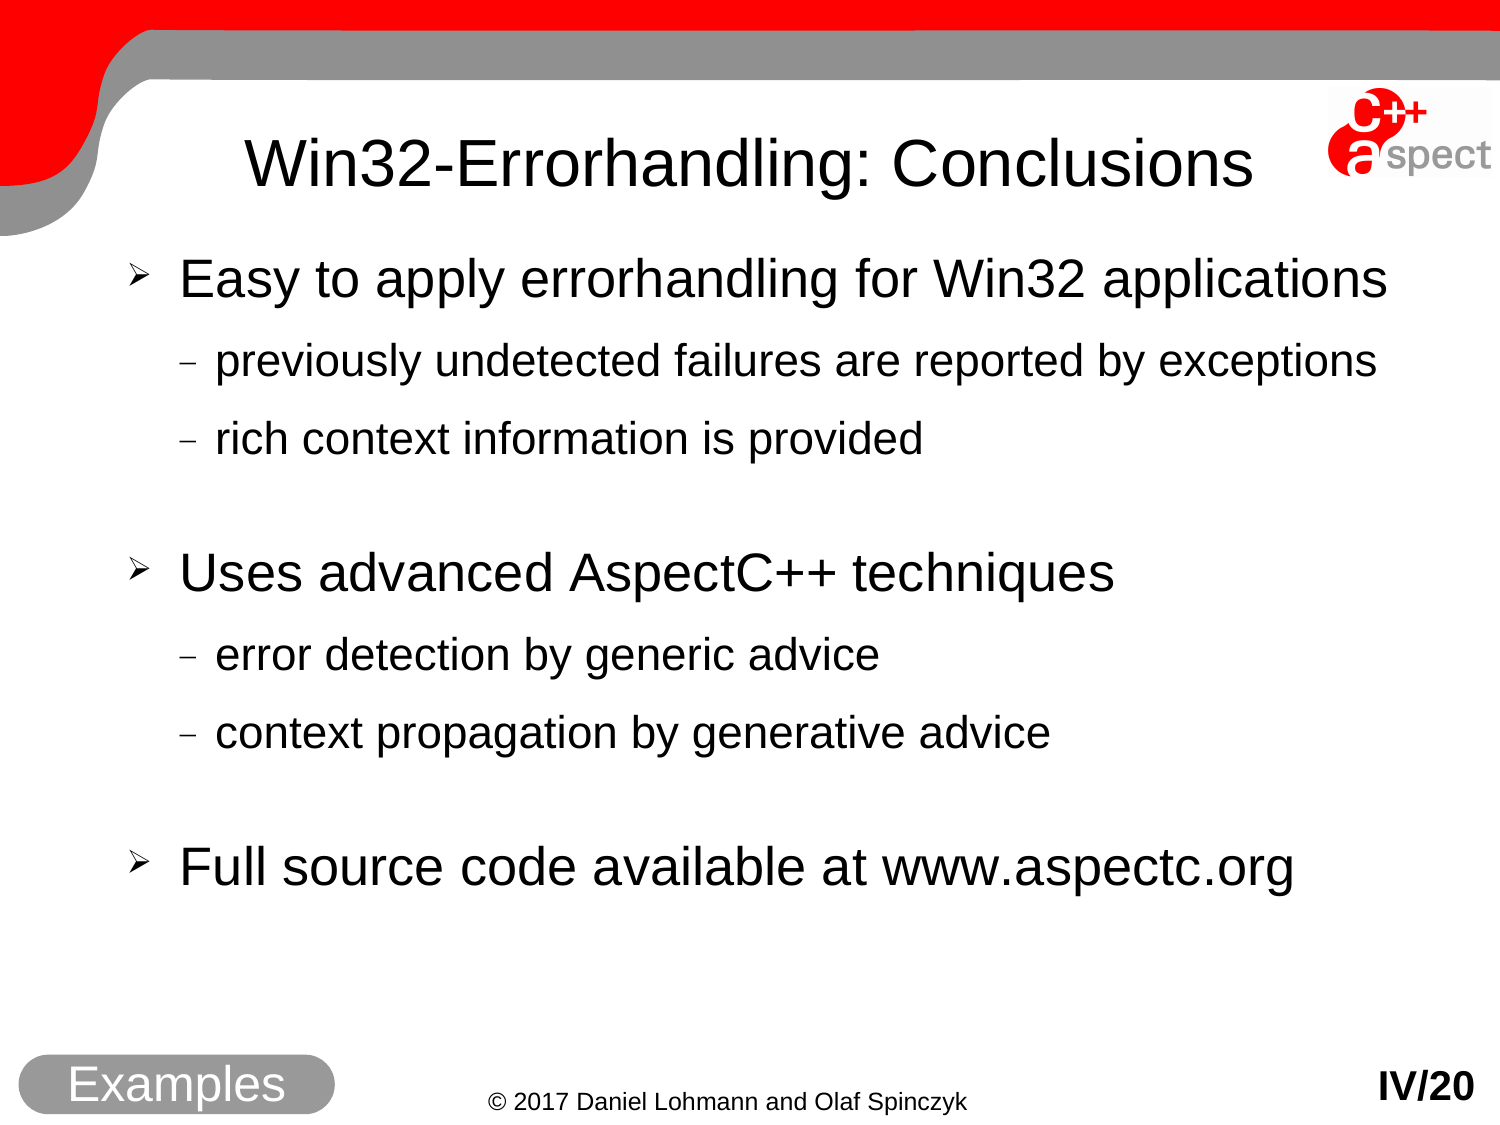

# Win32-Errorhandling: Conclusions
Easy to apply errorhandling for Win32 applications
previously undetected failures are reported by exceptions
rich context information is provided
Uses advanced AspectC++ techniques
error detection by generic advice
context propagation by generative advice
Full source code available at www.aspectc.org